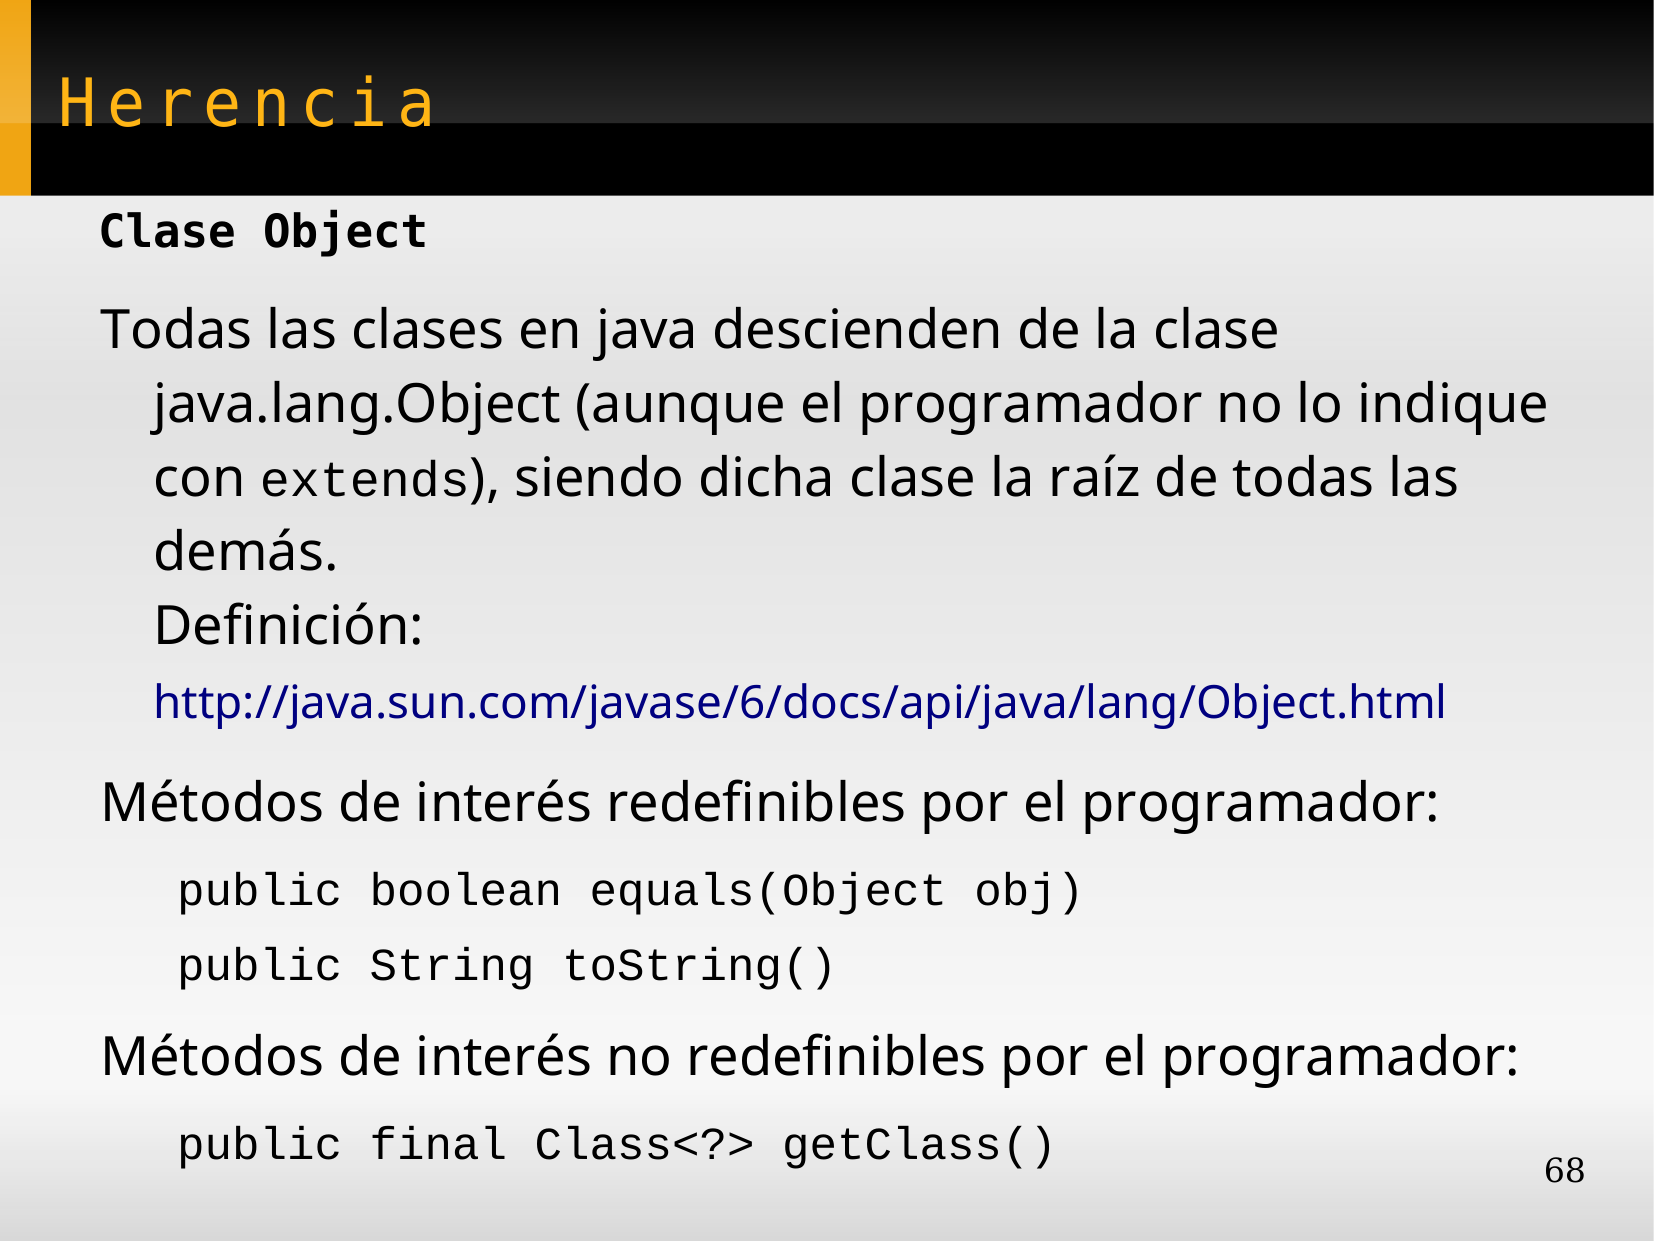

# Herencia
Clase Object
Todas las clases en java descienden de la clase java.lang.Object (aunque el programador no lo indique con extends), siendo dicha clase la raíz de todas las demás.
Definición:
http://java.sun.com/javase/6/docs/api/java/lang/Object.html
Métodos de interés redefinibles por el programador:
public boolean equals(Object obj)
public String toString()
Métodos de interés no redefinibles por el programador:
public final Class<?> getClass()
68